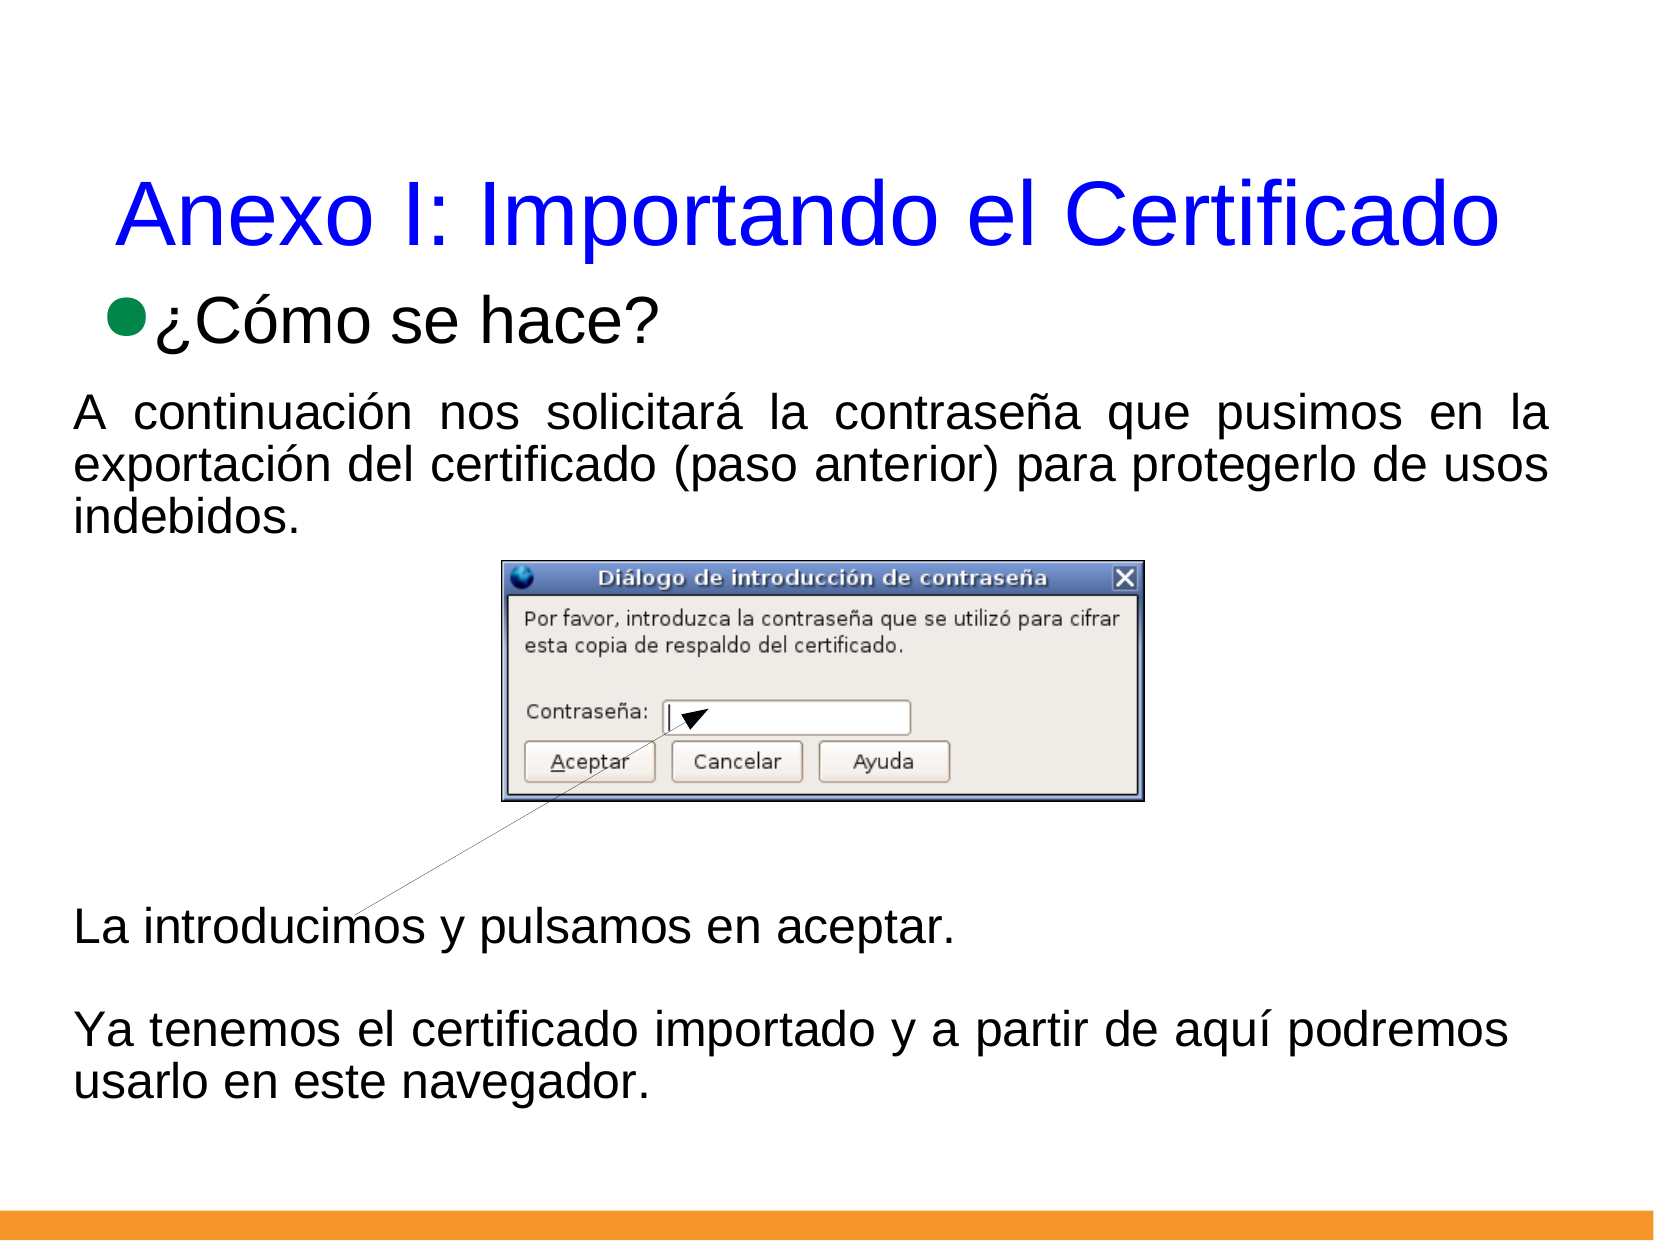

Anexo I: Importando el Certificado
# ¿Cómo se hace?
A continuación nos solicitará la contraseña que pusimos en la exportación del certificado (paso anterior) para protegerlo de usos indebidos.
La introducimos y pulsamos en aceptar.
Ya tenemos el certificado importado y a partir de aquí podremos usarlo en este navegador.